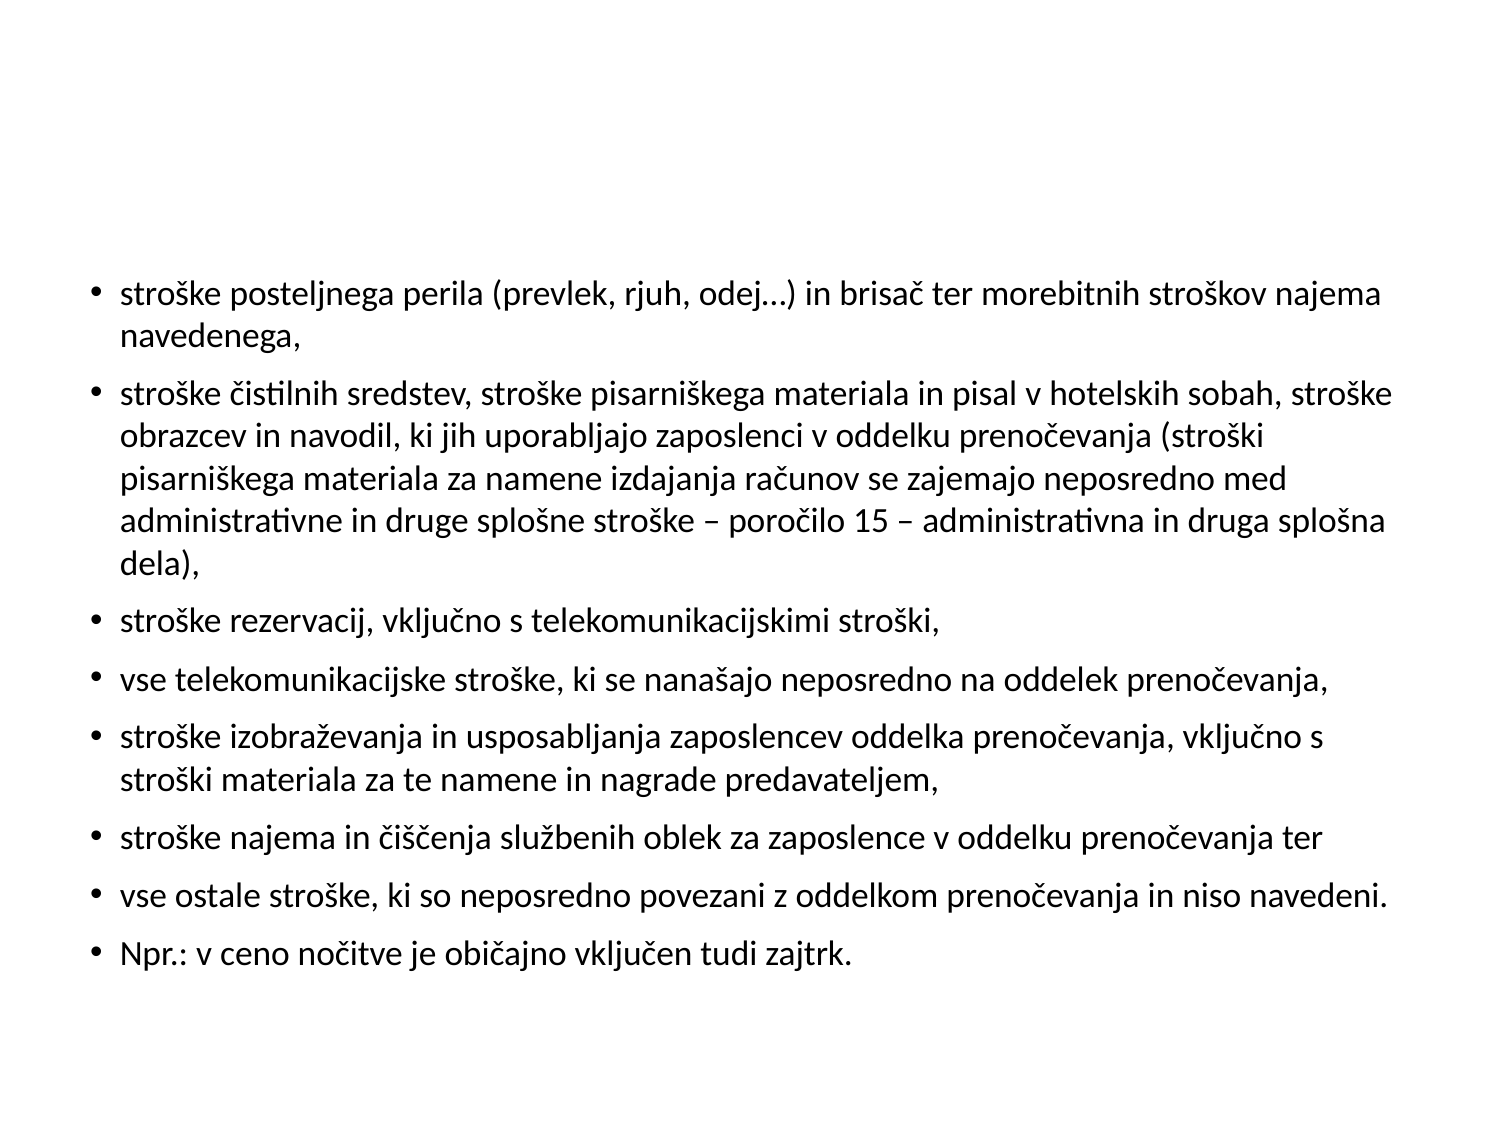

#
stroške posteljnega perila (prevlek, rjuh, odej…) in brisač ter morebitnih stroškov najema navedenega,
stroške čistilnih sredstev, stroške pisarniškega materiala in pisal v hotelskih sobah, stroške obrazcev in navodil, ki jih uporabljajo zaposlenci v oddelku prenočevanja (stroški pisarniškega materiala za namene izdajanja računov se zajemajo neposredno med administrativne in druge splošne stroške – poročilo 15 – administrativna in druga splošna dela),
stroške rezervacij, vključno s telekomunikacijskimi stroški,
vse telekomunikacijske stroške, ki se nanašajo neposredno na oddelek prenočevanja,
stroške izobraževanja in usposabljanja zaposlencev oddelka prenočevanja, vključno s stroški materiala za te namene in nagrade predavateljem,
stroške najema in čiščenja službenih oblek za zaposlence v oddelku prenočevanja ter
vse ostale stroške, ki so neposredno povezani z oddelkom prenočevanja in niso navedeni.
Npr.: v ceno nočitve je običajno vključen tudi zajtrk.